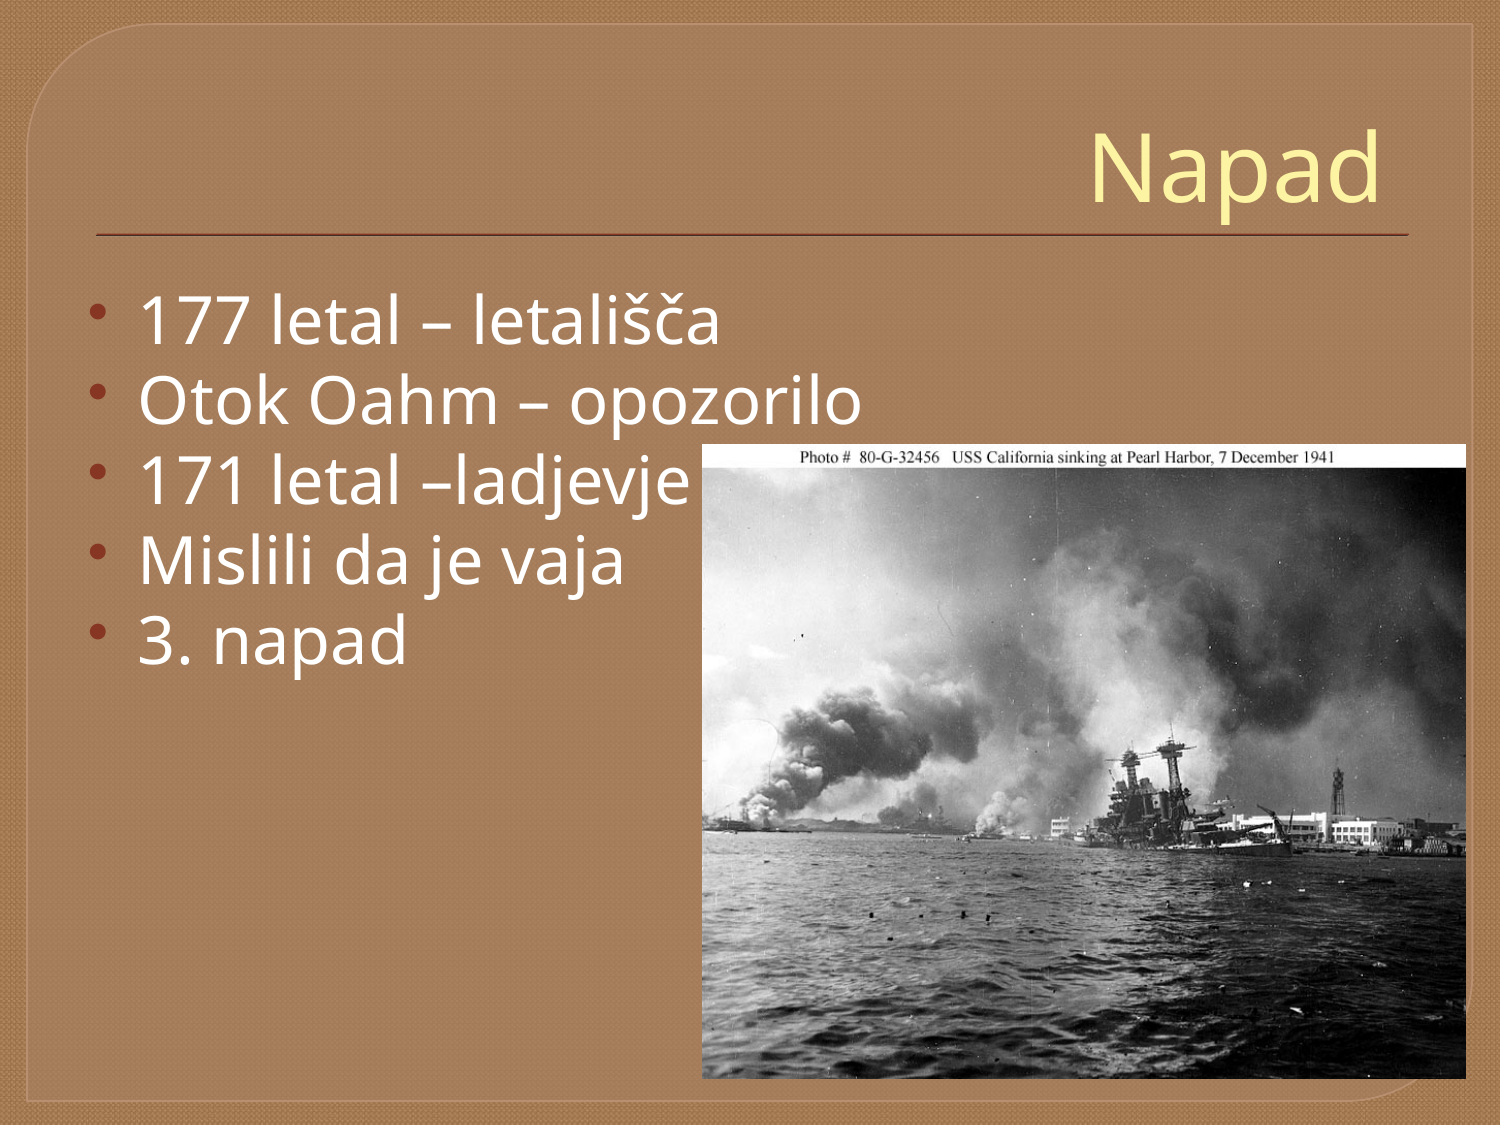

# Napad
177 letal – letališča
Otok Oahm – opozorilo
171 letal –ladjevje
Mislili da je vaja
3. napad